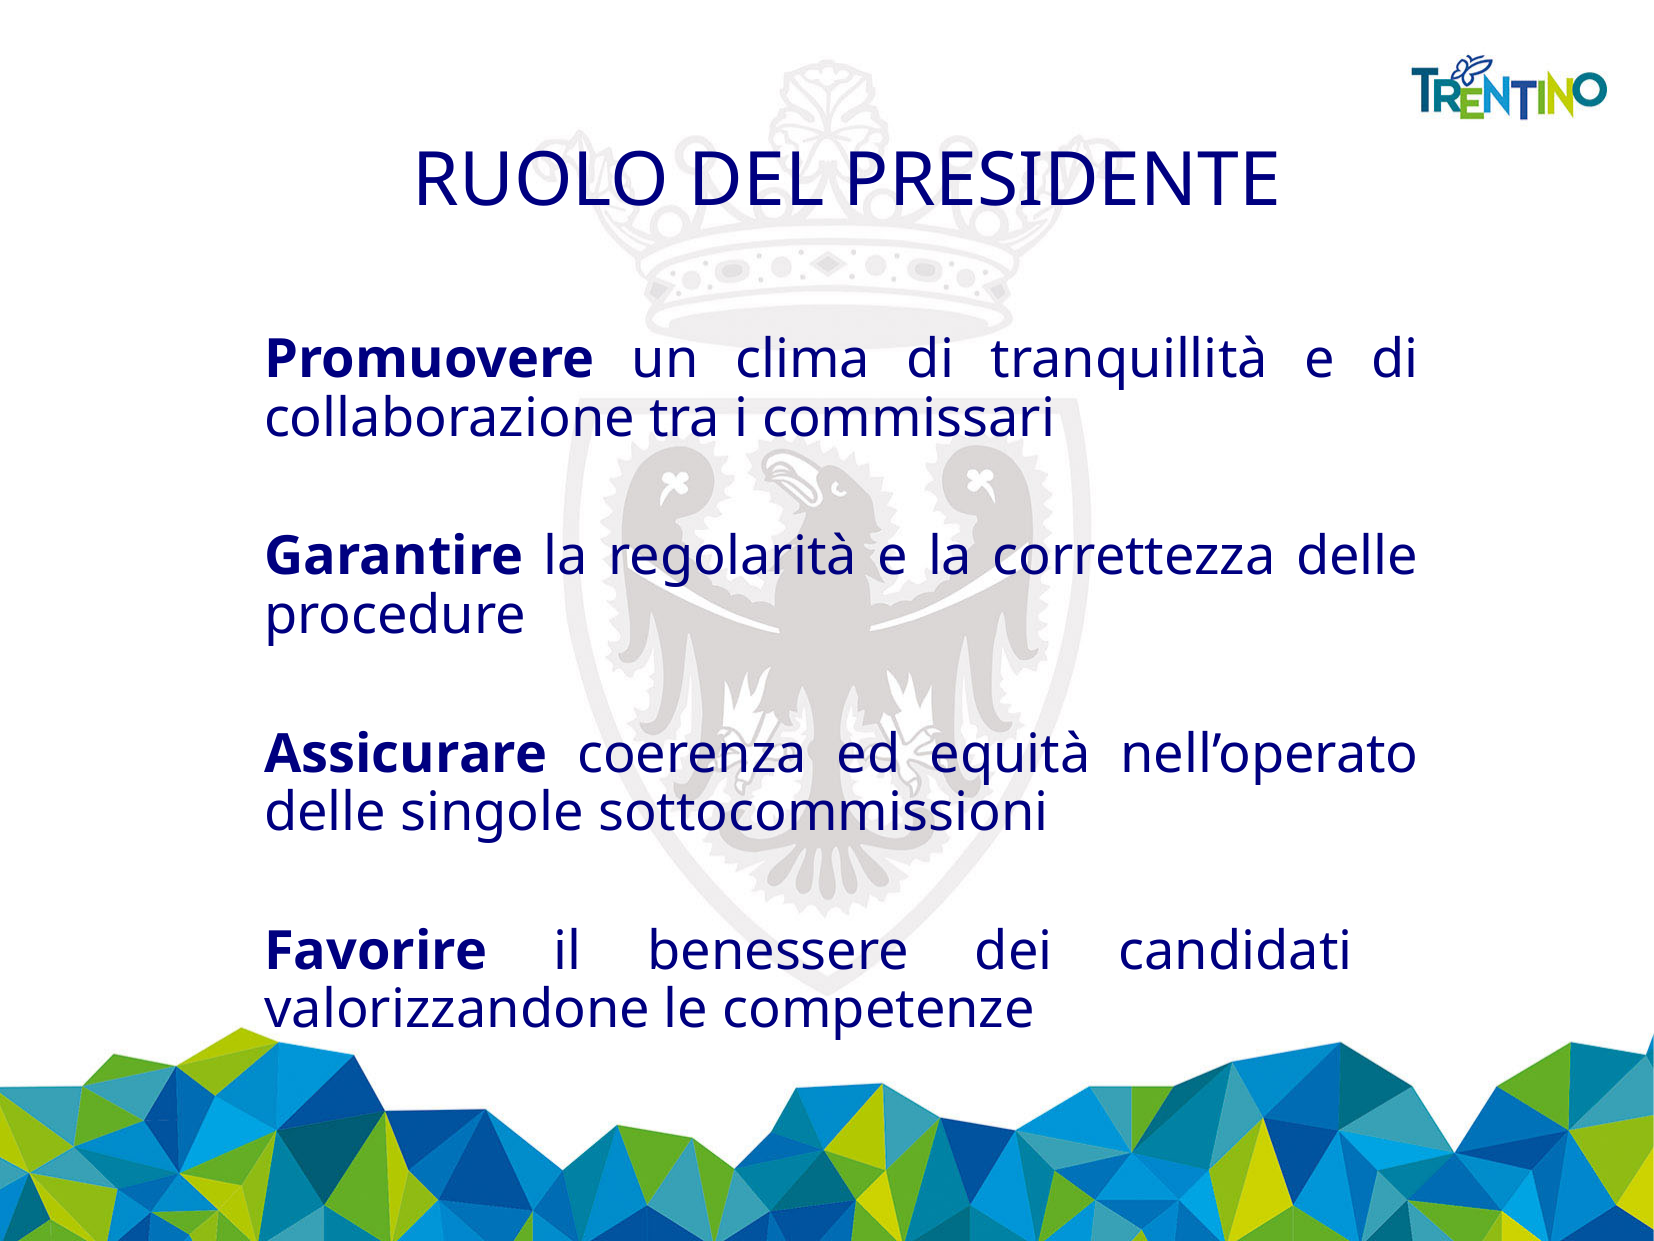

RUOLO DEL PRESIDENTE
Promuovere un clima di tranquillità e di collaborazione tra i commissari
Garantire la regolarità e la correttezza delle procedure
Assicurare coerenza ed equità nell’operato delle singole sottocommissioni
Favorire il benessere dei candidati valorizzandone le competenze